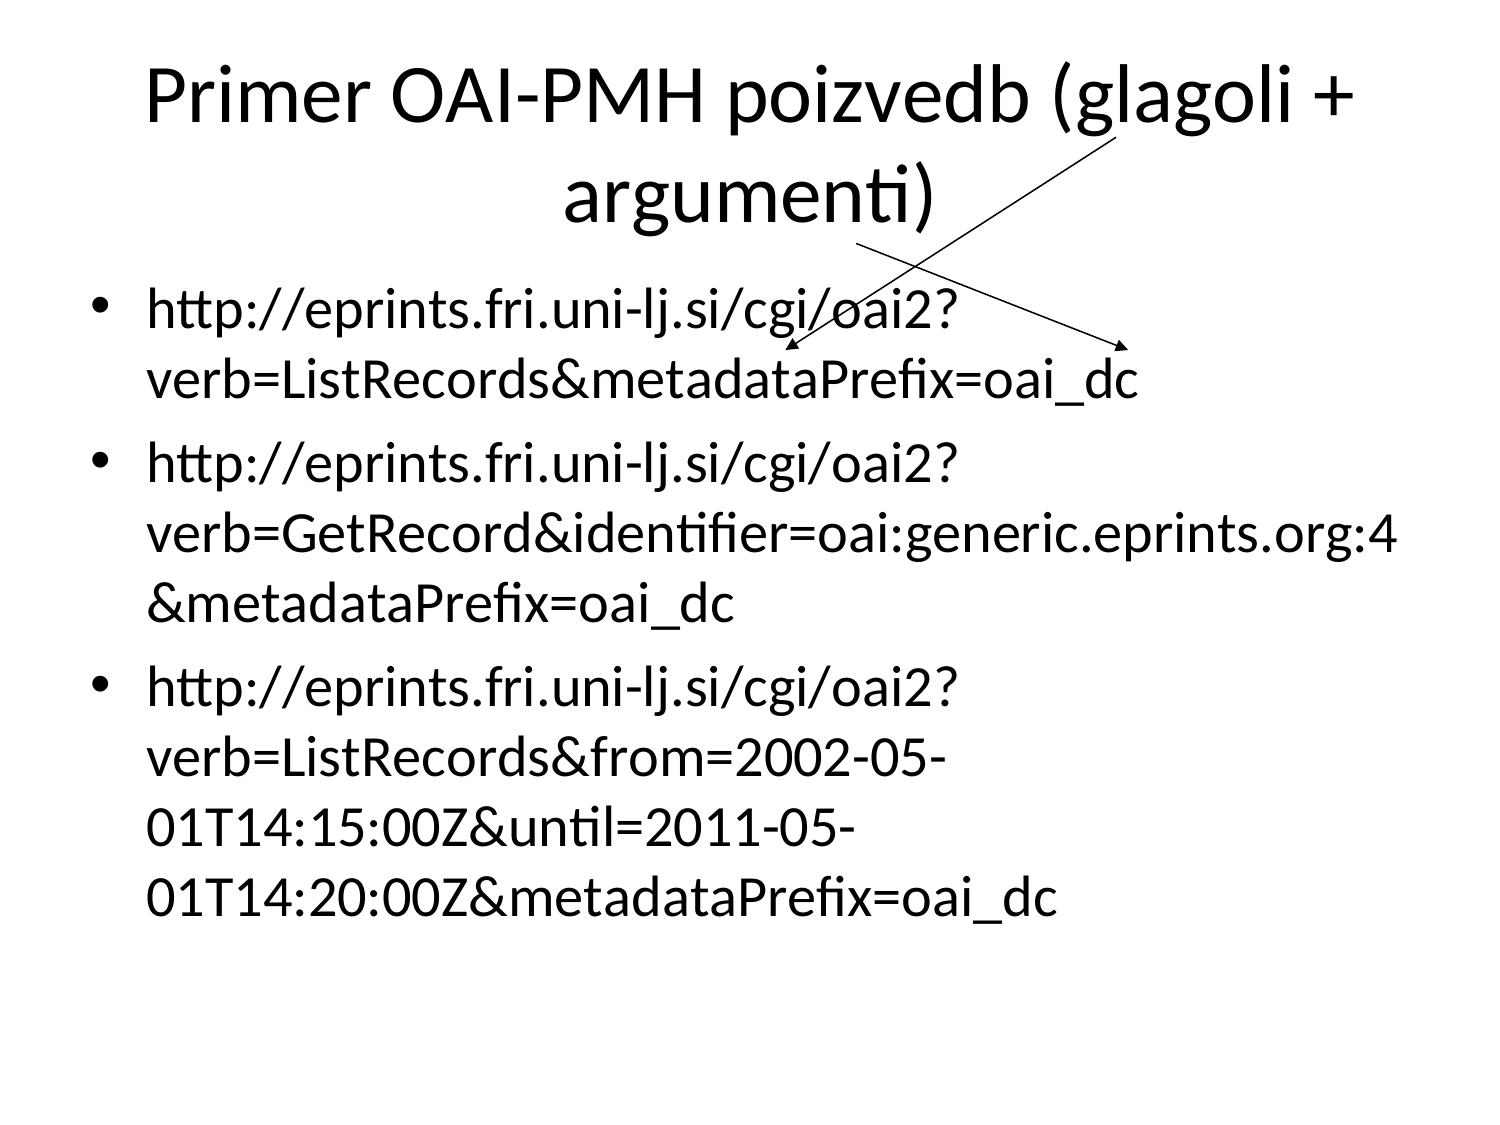

# Primer OAI-PMH poizvedb (glagoli + argumenti)
http://eprints.fri.uni-lj.si/cgi/oai2?verb=ListRecords&metadataPrefix=oai_dc
http://eprints.fri.uni-lj.si/cgi/oai2?verb=GetRecord&identifier=oai:generic.eprints.org:4&metadataPrefix=oai_dc
http://eprints.fri.uni-lj.si/cgi/oai2?verb=ListRecords&from=2002-05-01T14:15:00Z&until=2011-05-01T14:20:00Z&metadataPrefix=oai_dc